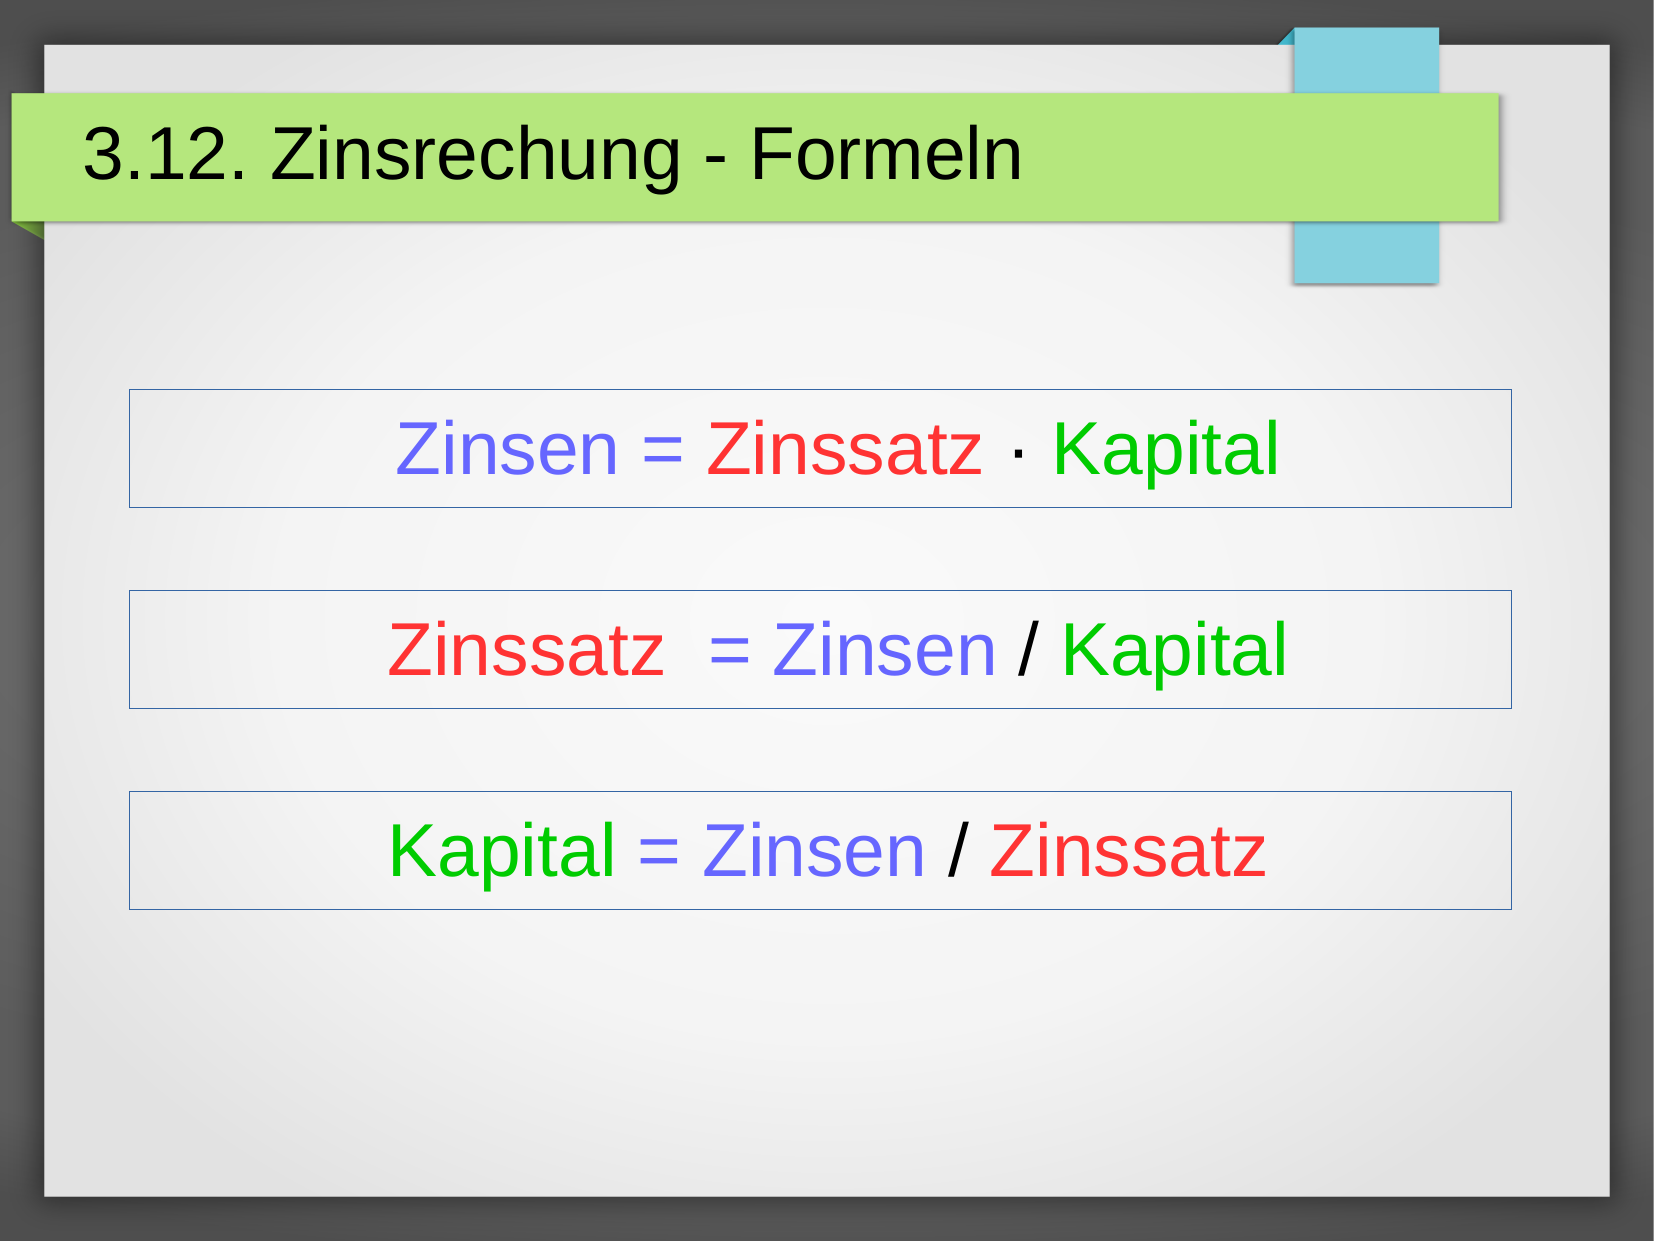

# 3.12. Zinsrechung - Formeln
Zinsen = Zinssatz · Kapital
Zinssatz = Zinsen / Kapital
Kapital = Zinsen / Zinssatz